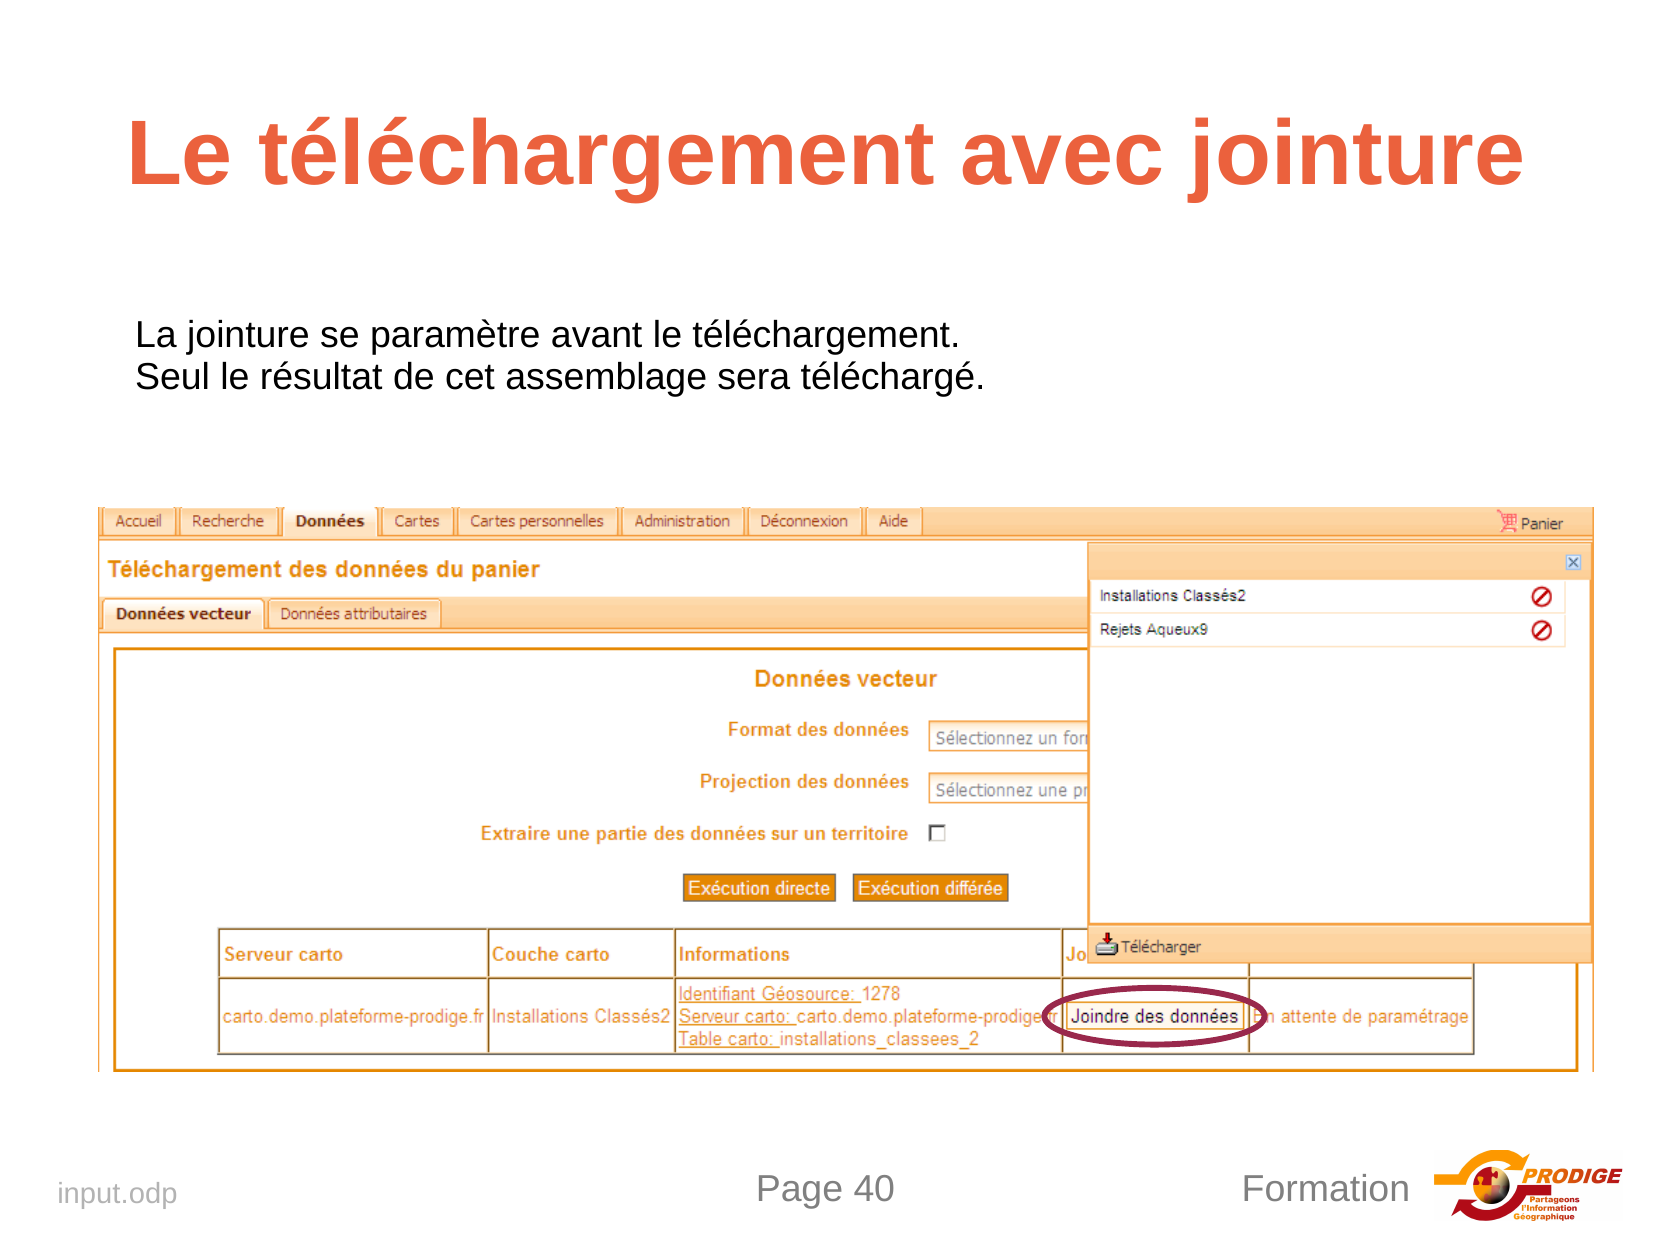

# Le téléchargement avec jointure
La jointure se paramètre avant le téléchargement.
Seul le résultat de cet assemblage sera téléchargé.